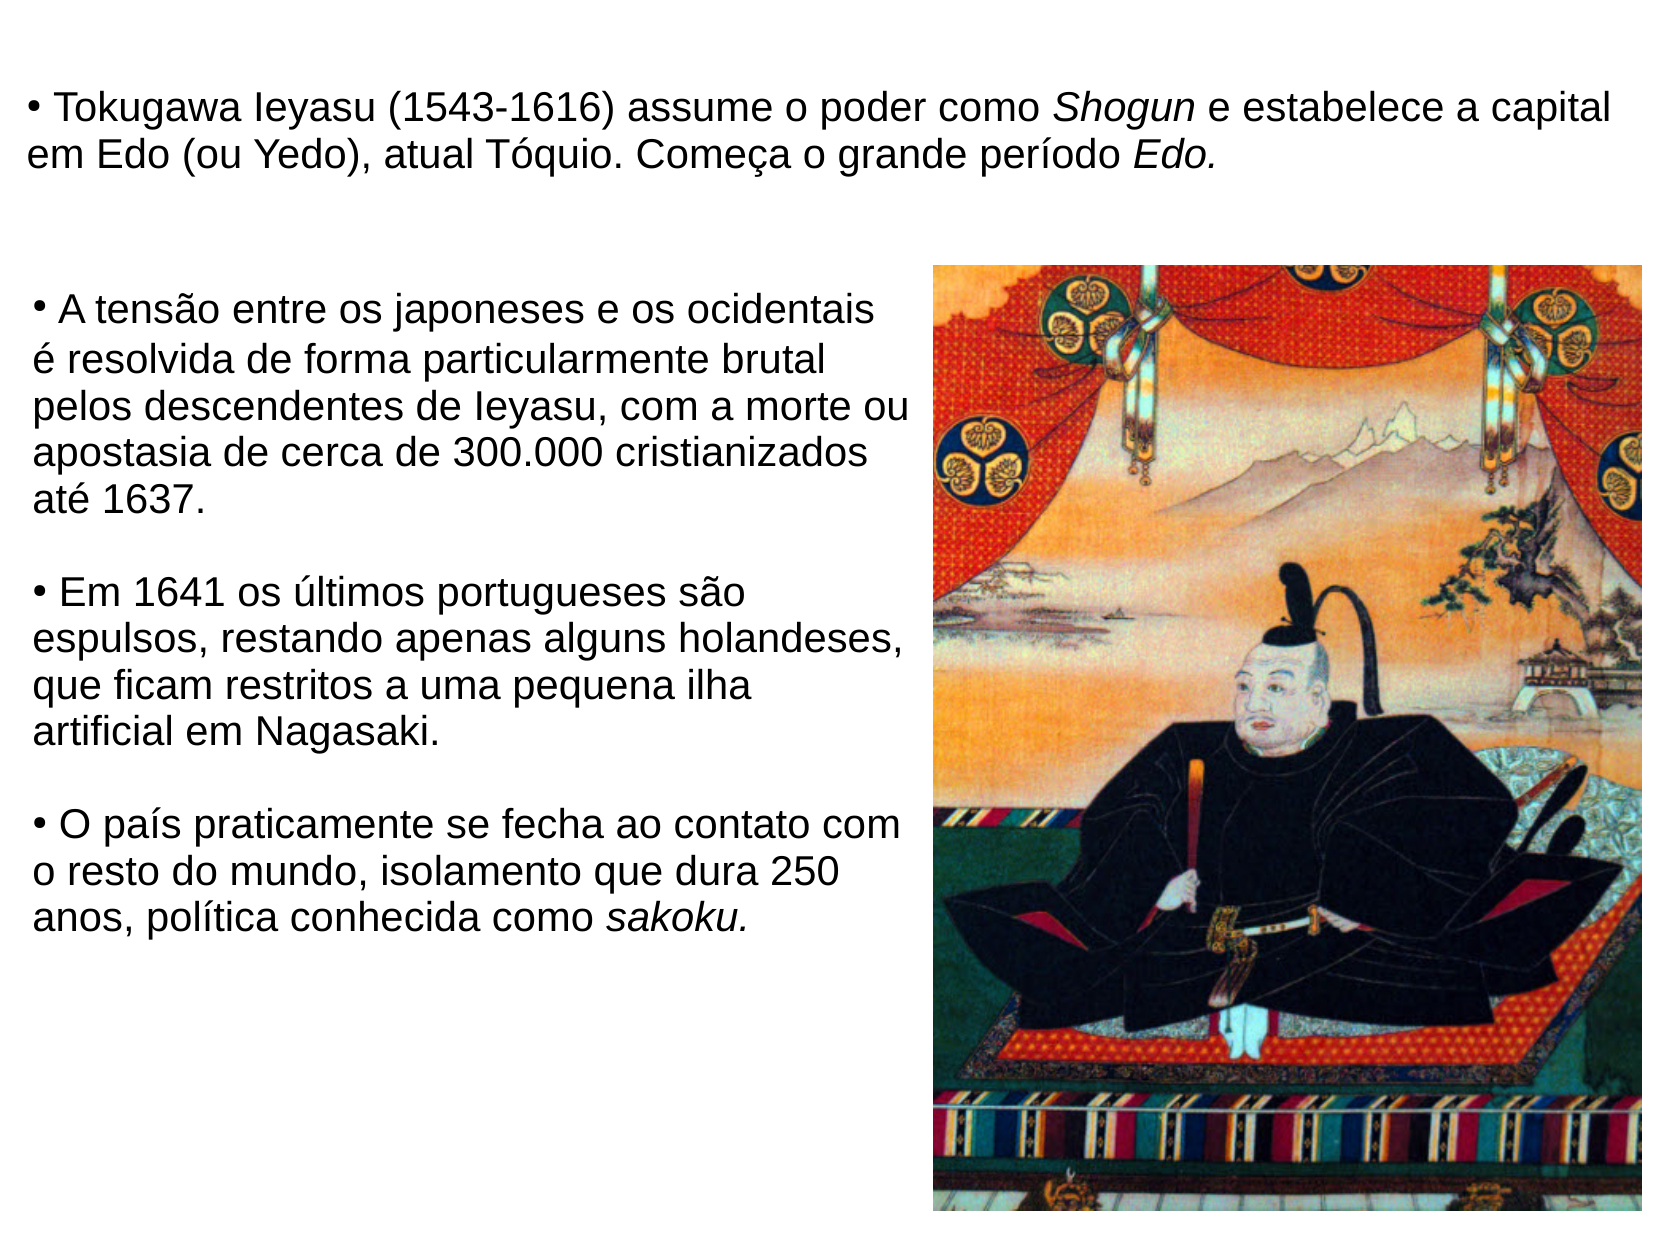

Tokugawa Ieyasu (1543-1616) assume o poder como Shogun e estabelece a capital
em Edo (ou Yedo), atual Tóquio. Começa o grande período Edo.
 A tensão entre os japoneses e os ocidentais
é resolvida de forma particularmente brutal
pelos descendentes de Ieyasu, com a morte ou
apostasia de cerca de 300.000 cristianizados
até 1637.
 Em 1641 os últimos portugueses são
espulsos, restando apenas alguns holandeses,
que ficam restritos a uma pequena ilha
artificial em Nagasaki.
 O país praticamente se fecha ao contato com
o resto do mundo, isolamento que dura 250
anos, política conhecida como sakoku.